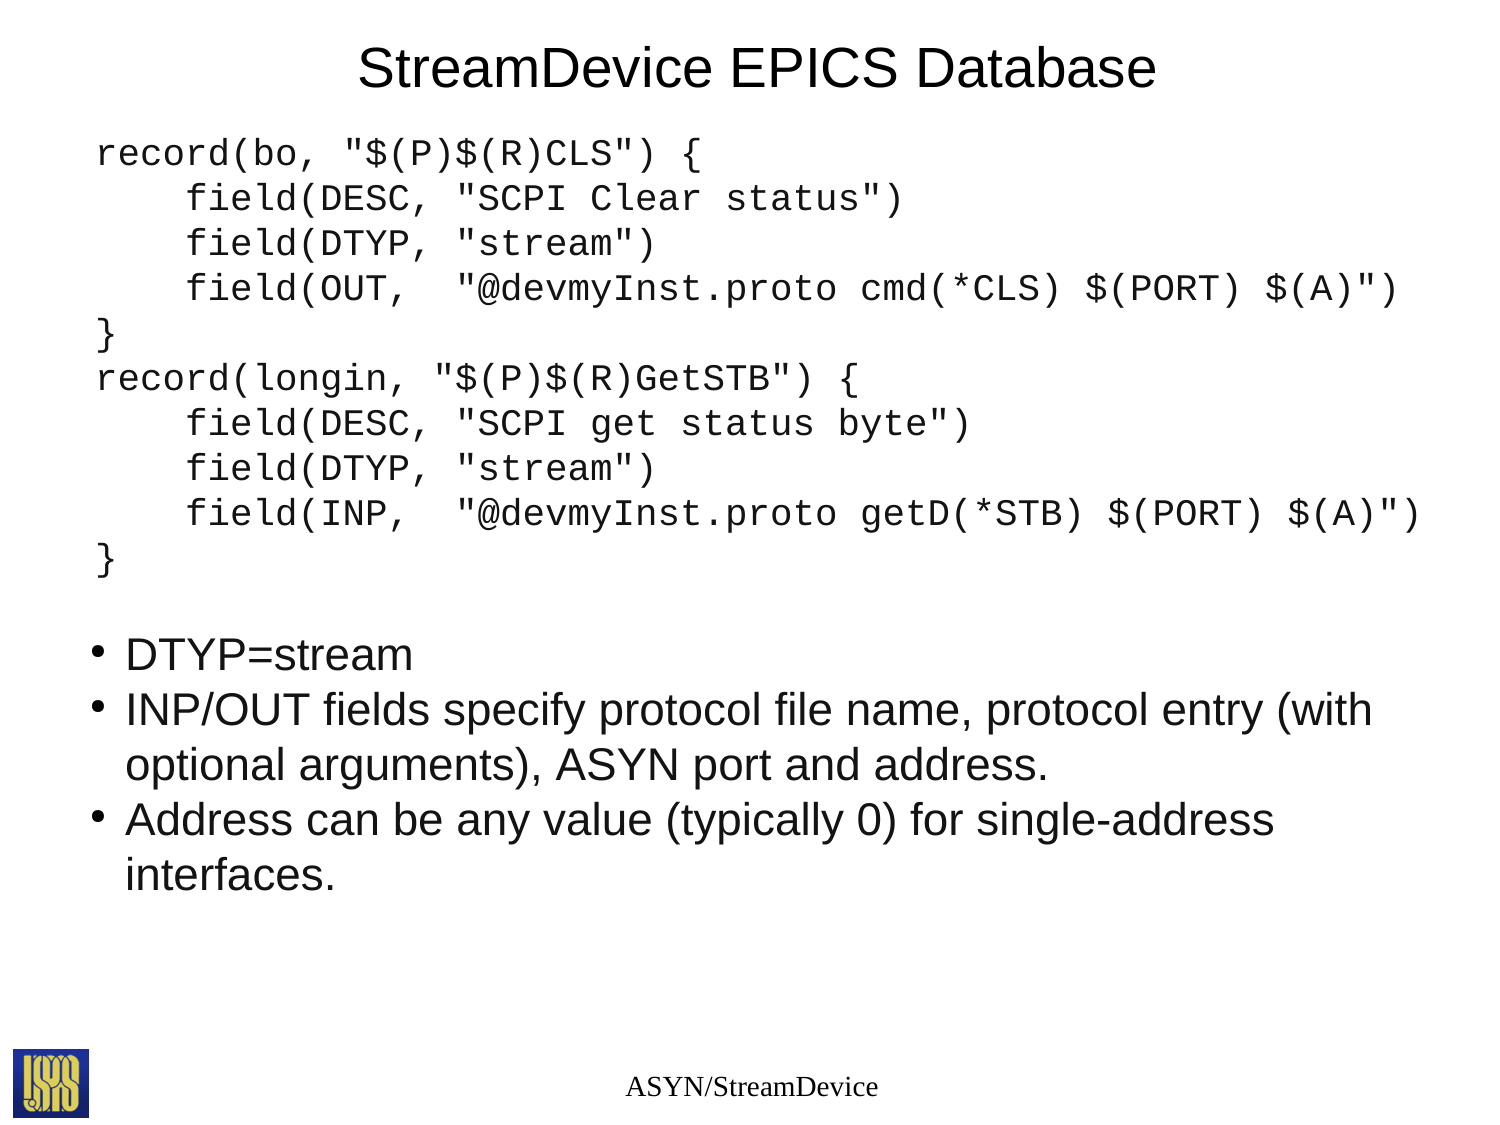

# StreamDevice EPICS Database
record(bo, "$(P)$(R)CLS") {
 field(DESC, "SCPI Clear status")
 field(DTYP, "stream")
 field(OUT, "@devmyInst.proto cmd(*CLS) $(PORT) $(A)")
}
record(longin, "$(P)$(R)GetSTB") {
 field(DESC, "SCPI get status byte")
 field(DTYP, "stream")
 field(INP, "@devmyInst.proto getD(*STB) $(PORT) $(A)")
}
DTYP=stream
INP/OUT fields specify protocol file name, protocol entry (with optional arguments), ASYN port and address.
Address can be any value (typically 0) for single-address interfaces.